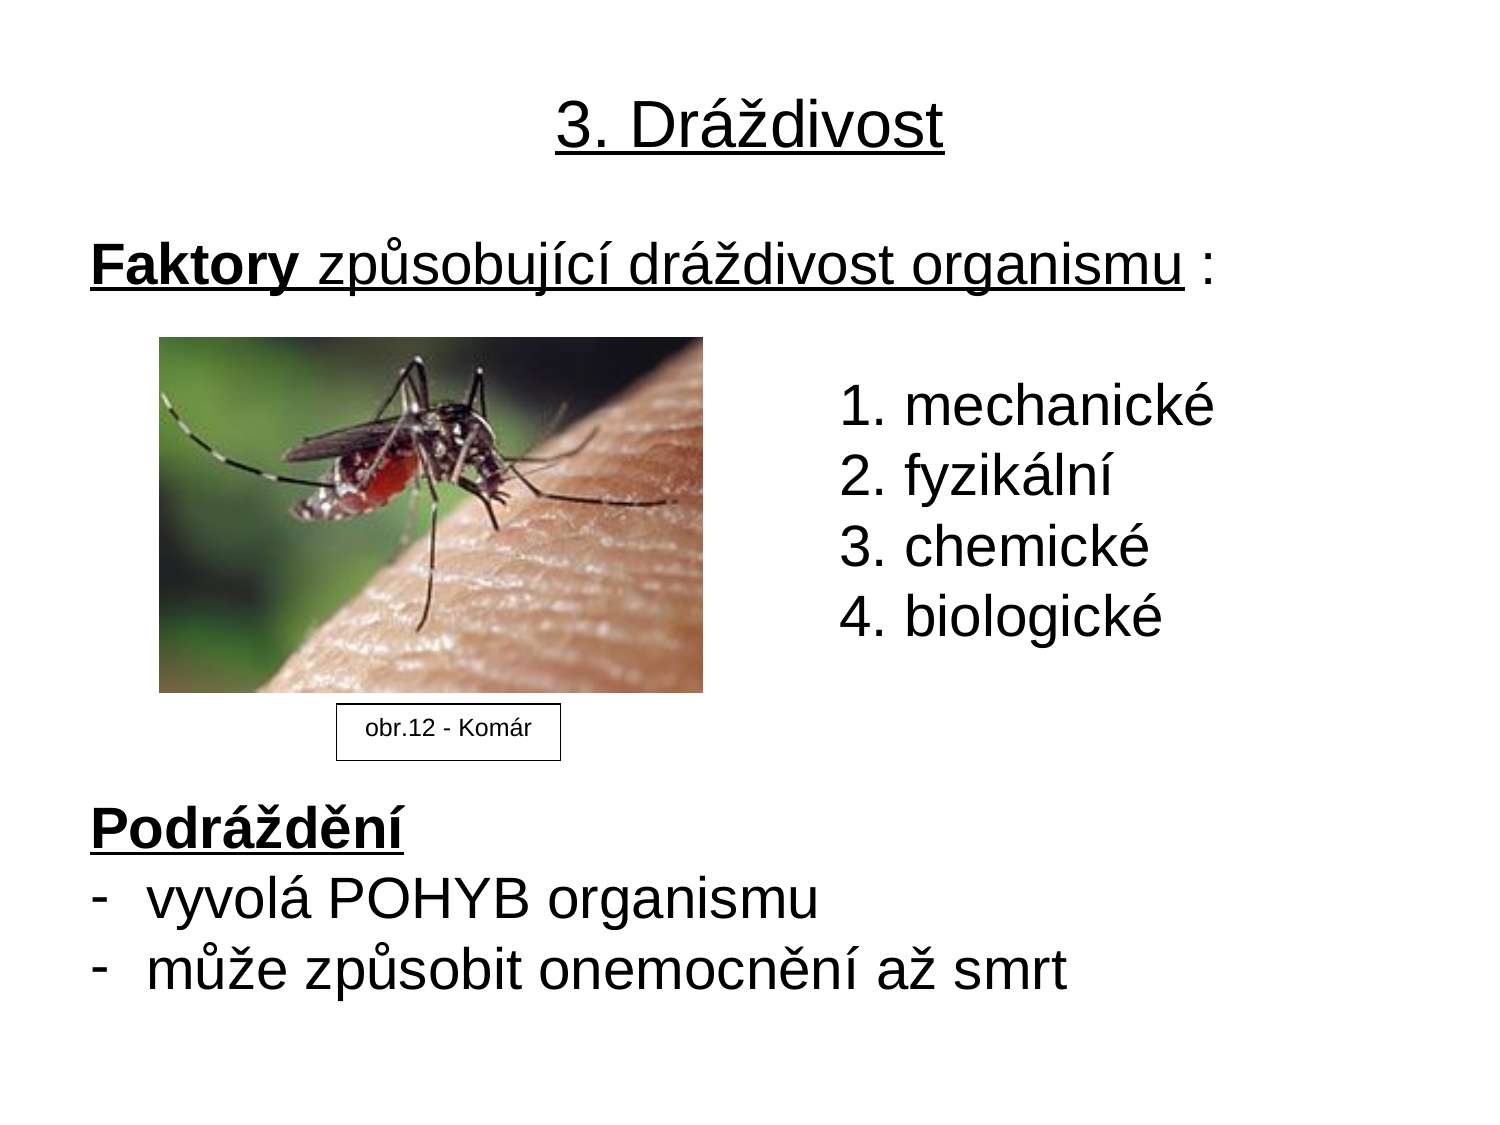

# 3. Dráždivost
Faktory způsobující dráždivost organismu :
						1. mechanické
						2. fyzikální
						3. chemické
						4. biologické
Podráždění
vyvolá POHYB organismu
může způsobit onemocnění až smrt
obr.12 - Komár